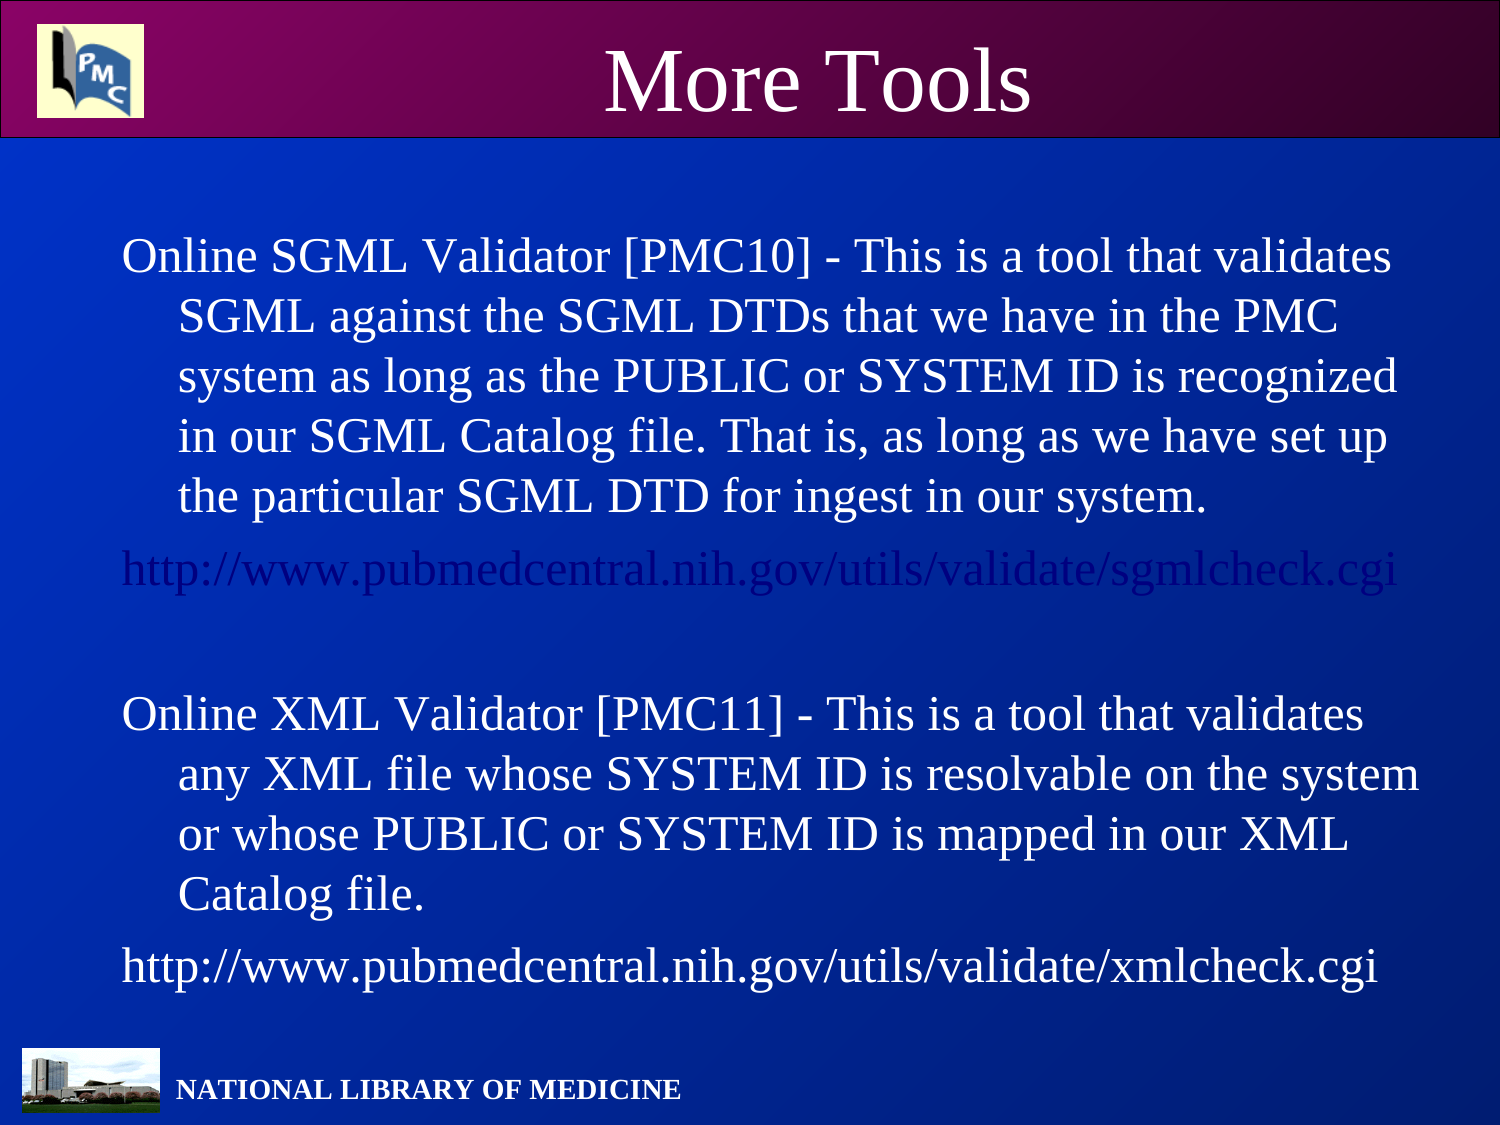

# More Tools
Online SGML Validator [PMC10] - This is a tool that validates SGML against the SGML DTDs that we have in the PMC system as long as the PUBLIC or SYSTEM ID is recognized in our SGML Catalog file. That is, as long as we have set up the particular SGML DTD for ingest in our system.
http://www.pubmedcentral.nih.gov/utils/validate/sgmlcheck.cgi
Online XML Validator [PMC11] - This is a tool that validates any XML file whose SYSTEM ID is resolvable on the system or whose PUBLIC or SYSTEM ID is mapped in our XML Catalog file.
http://www.pubmedcentral.nih.gov/utils/validate/xmlcheck.cgi